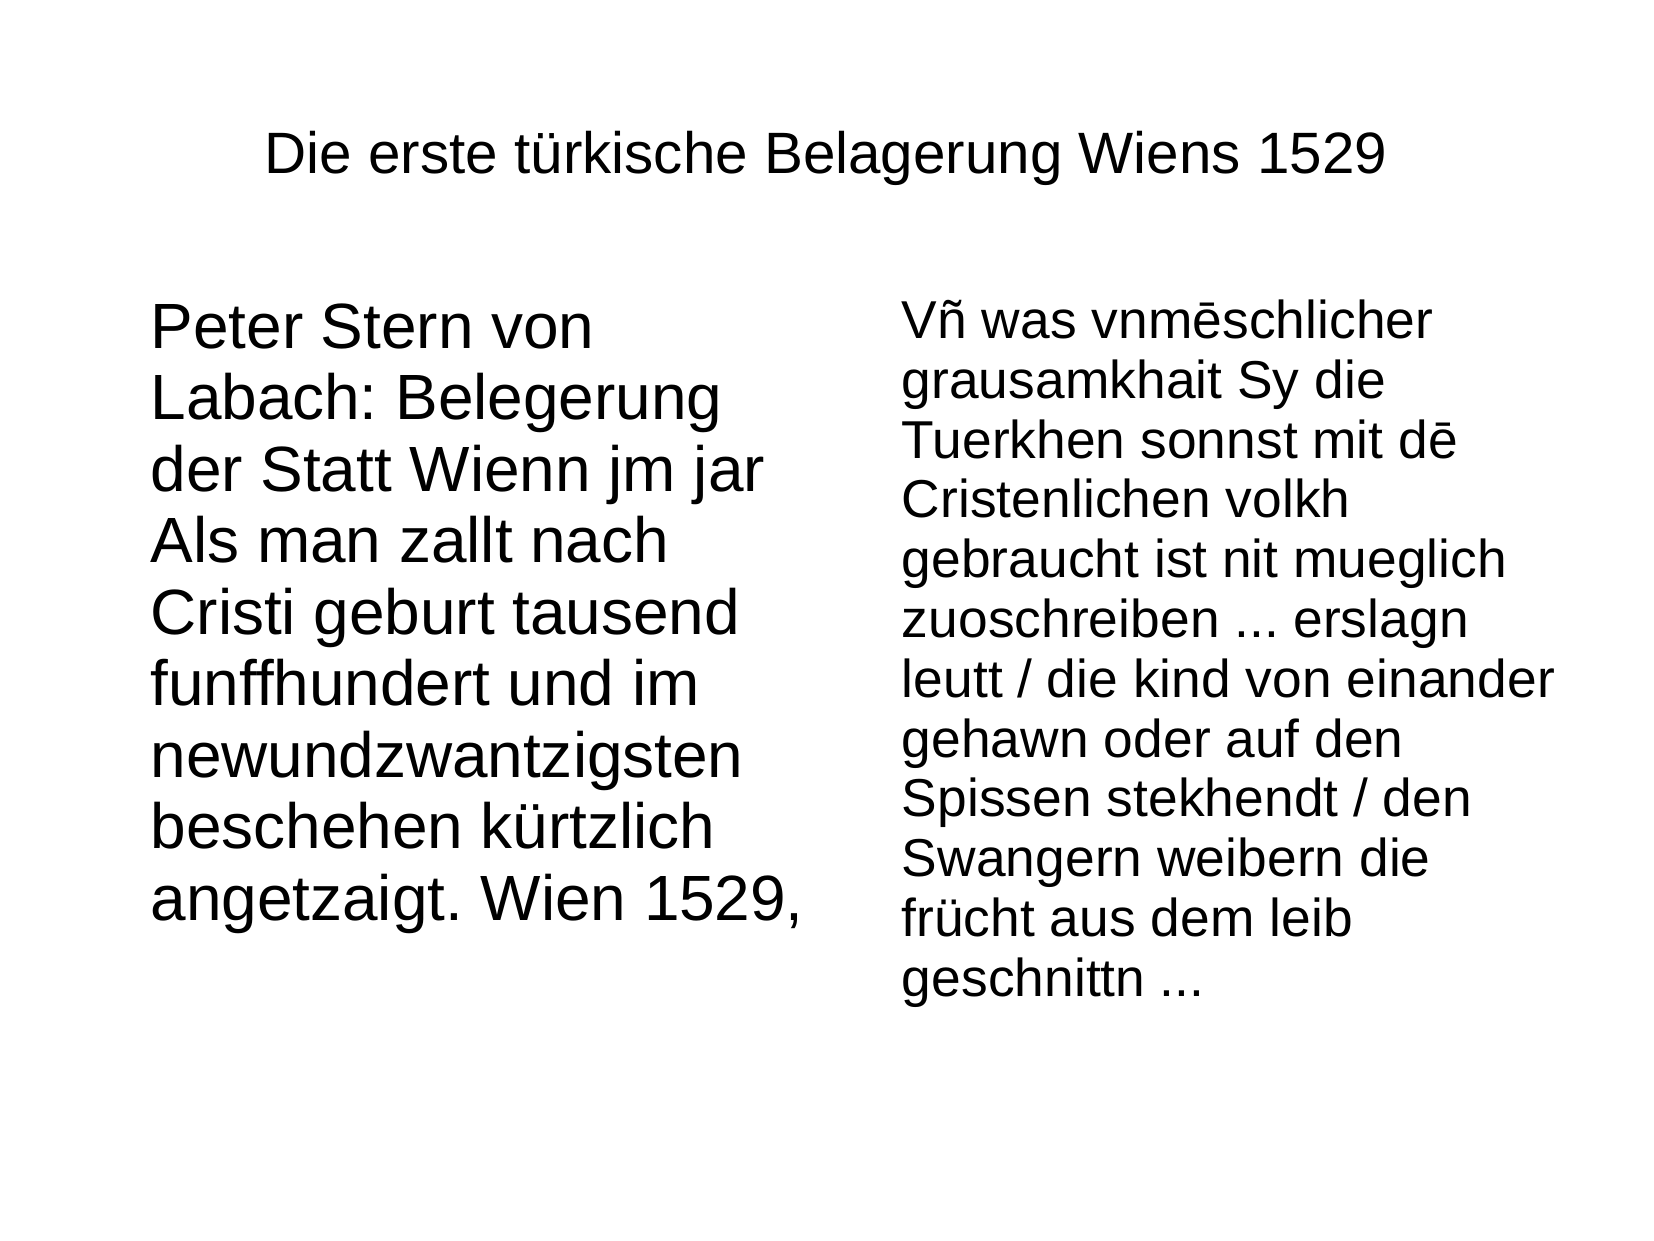

# Die erste türkische Belagerung Wiens 1529
Peter Stern von Labach: Belegerung der Statt Wienn jm jar Als man zallt nach Cristi geburt tausend funffhundert und im newundzwantzigsten beschehen kürtzlich angetzaigt. Wien 1529,
Vñ was vnmēschlicher grausamkhait Sy die Tuerkhen sonnst mit dē Cristenlichen volkh gebraucht ist nit mueglich zuoschreiben ... erslagn leutt / die kind von einander gehawn oder auf den Spissen stekhendt / den Swangern weibern die frücht aus dem leib geschnittn ...